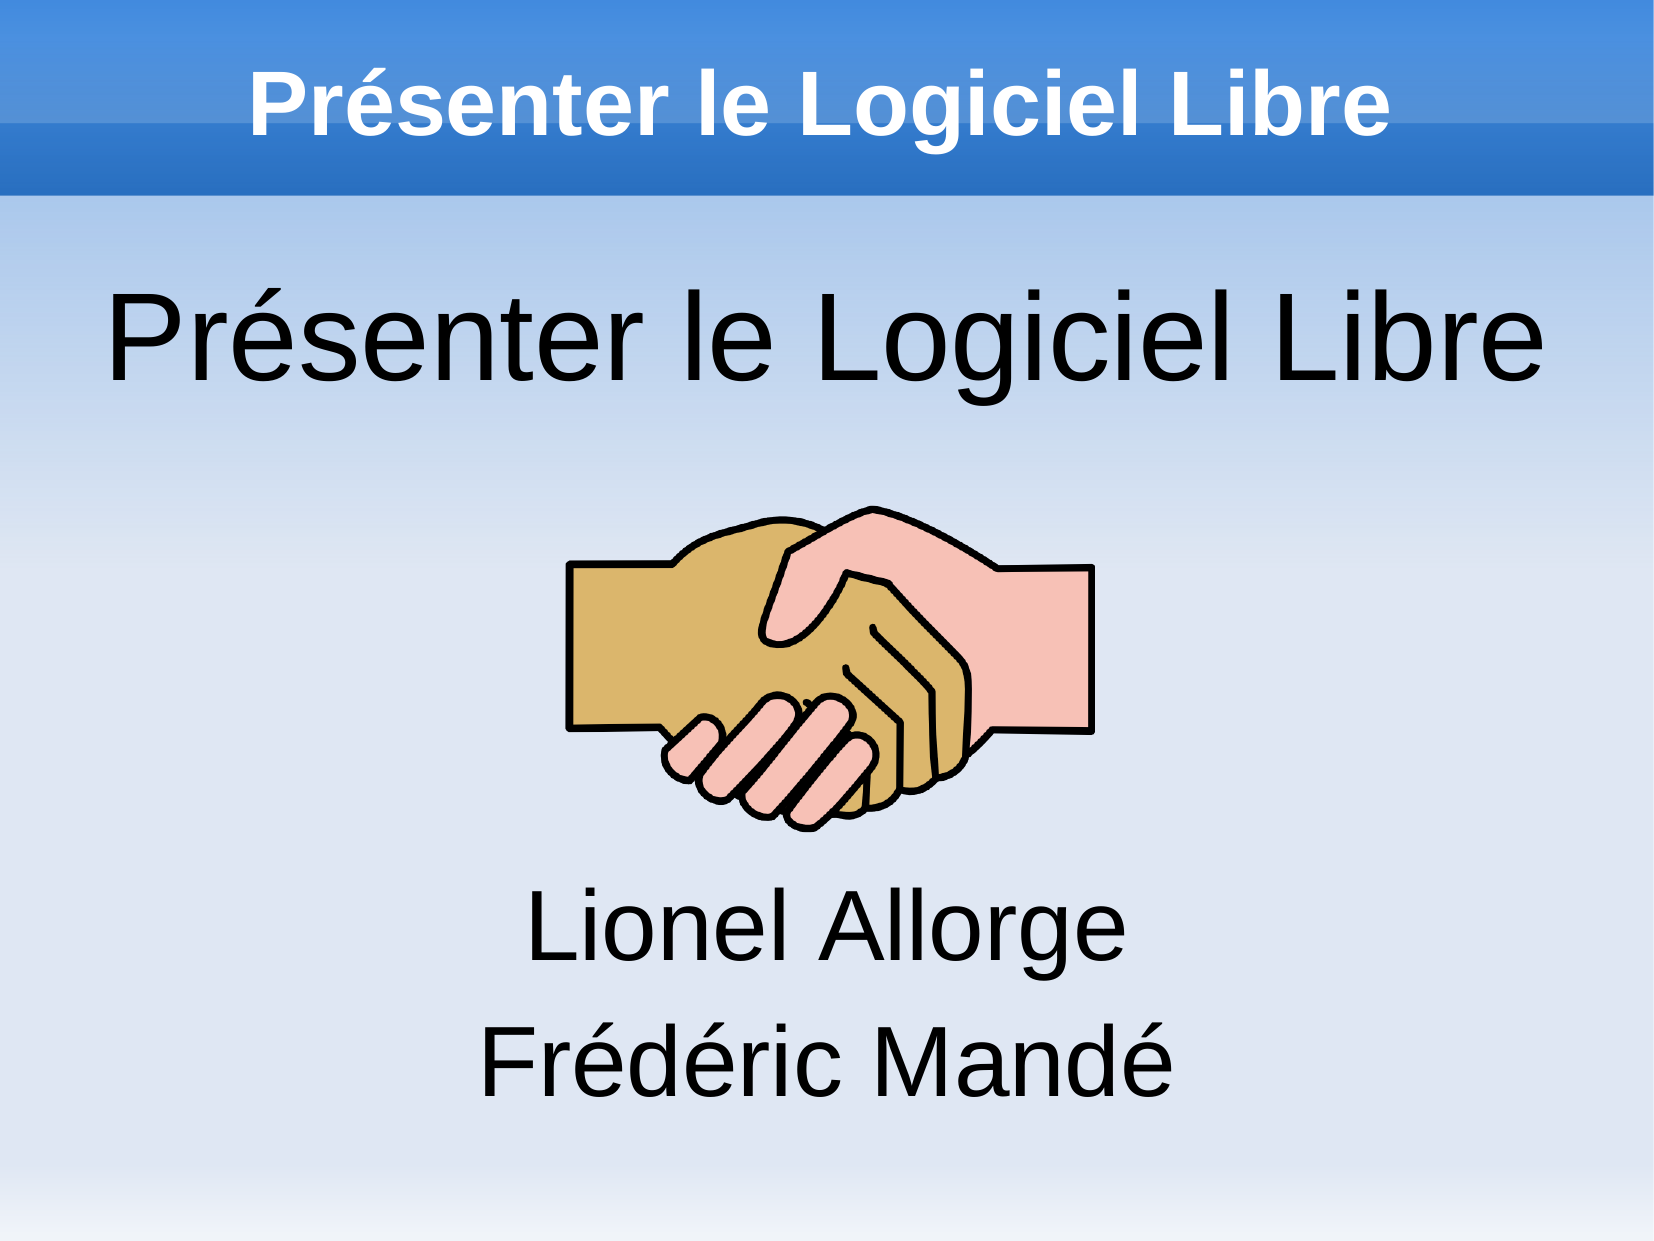

# Présenter le Logiciel Libre
Présenter le Logiciel Libre
Lionel Allorge
Frédéric Mandé